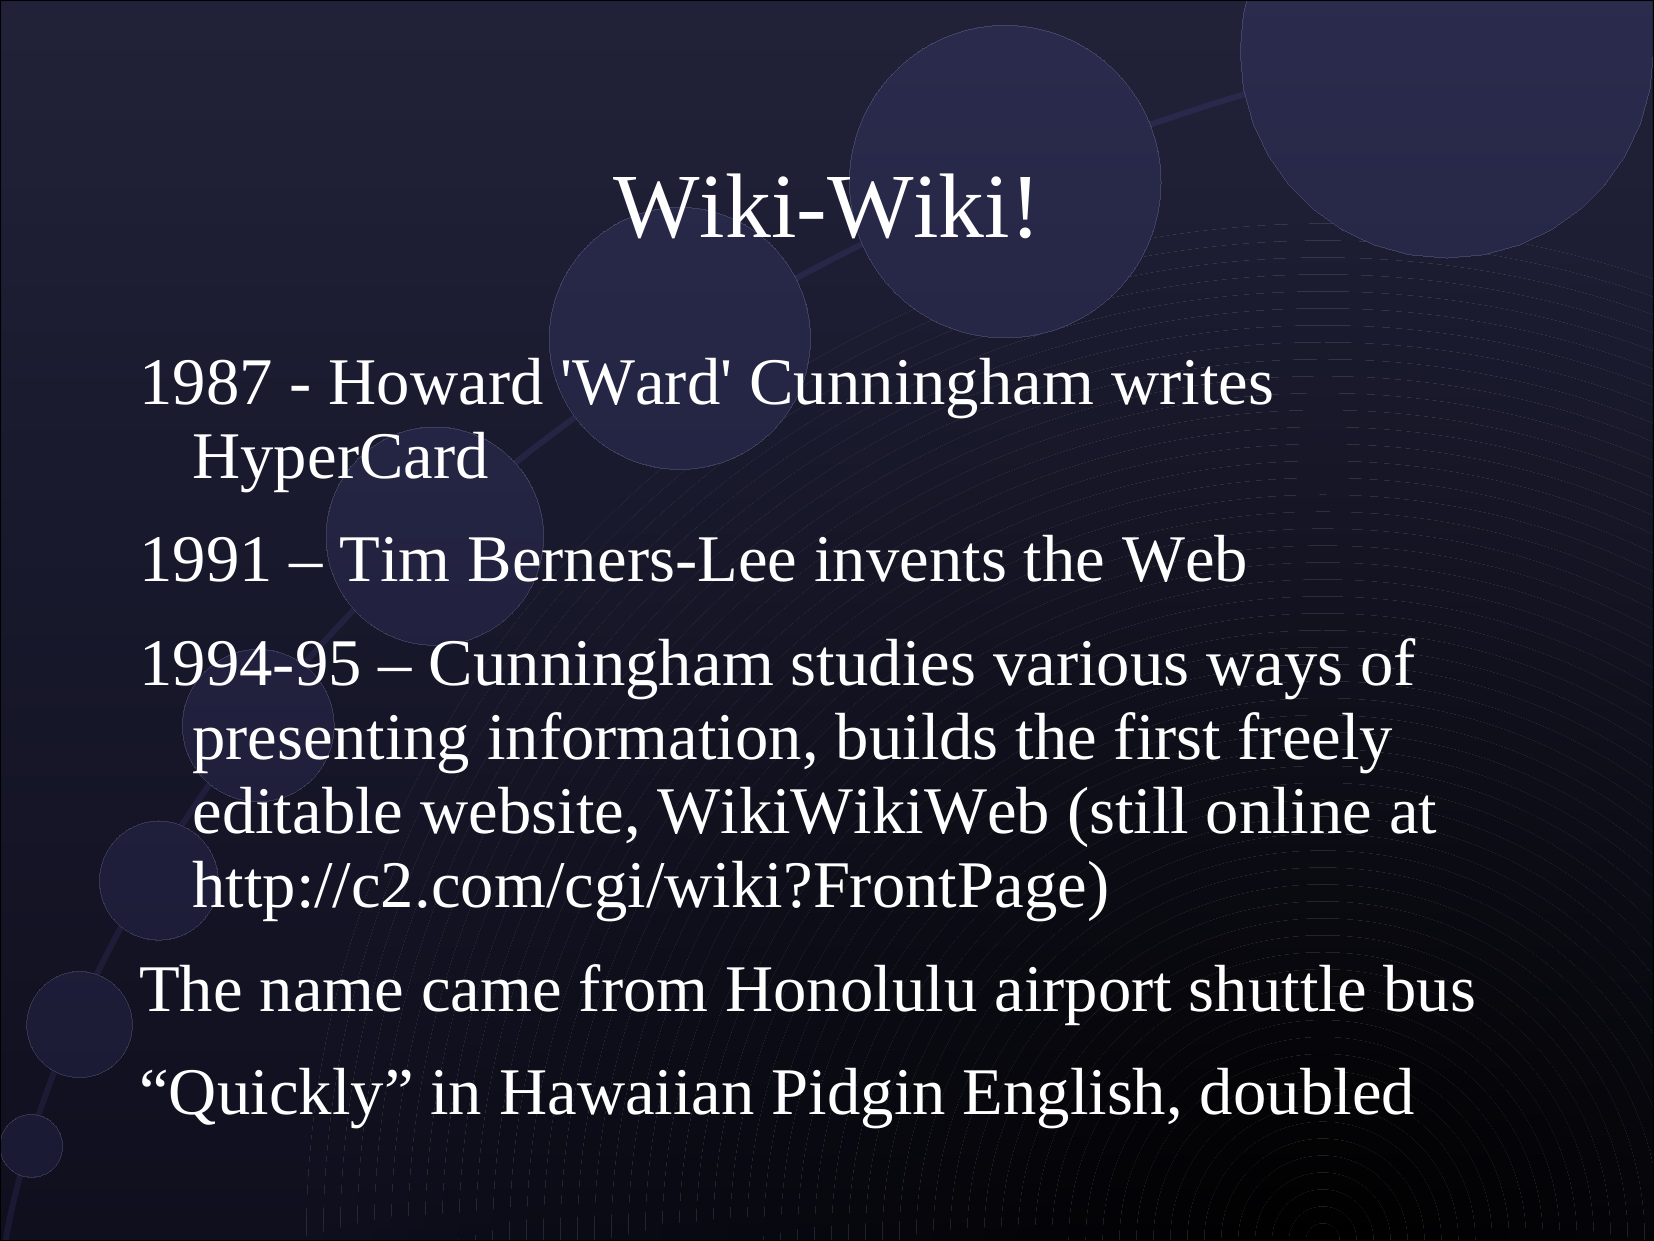

# Wiki-Wiki!
1987 - Howard 'Ward' Cunningham writes HyperCard
1991 – Tim Berners-Lee invents the Web
1994-95 – Cunningham studies various ways of presenting information, builds the first freely editable website, WikiWikiWeb (still online at http://c2.com/cgi/wiki?FrontPage)
The name came from Honolulu airport shuttle bus
“Quickly” in Hawaiian Pidgin English, doubled